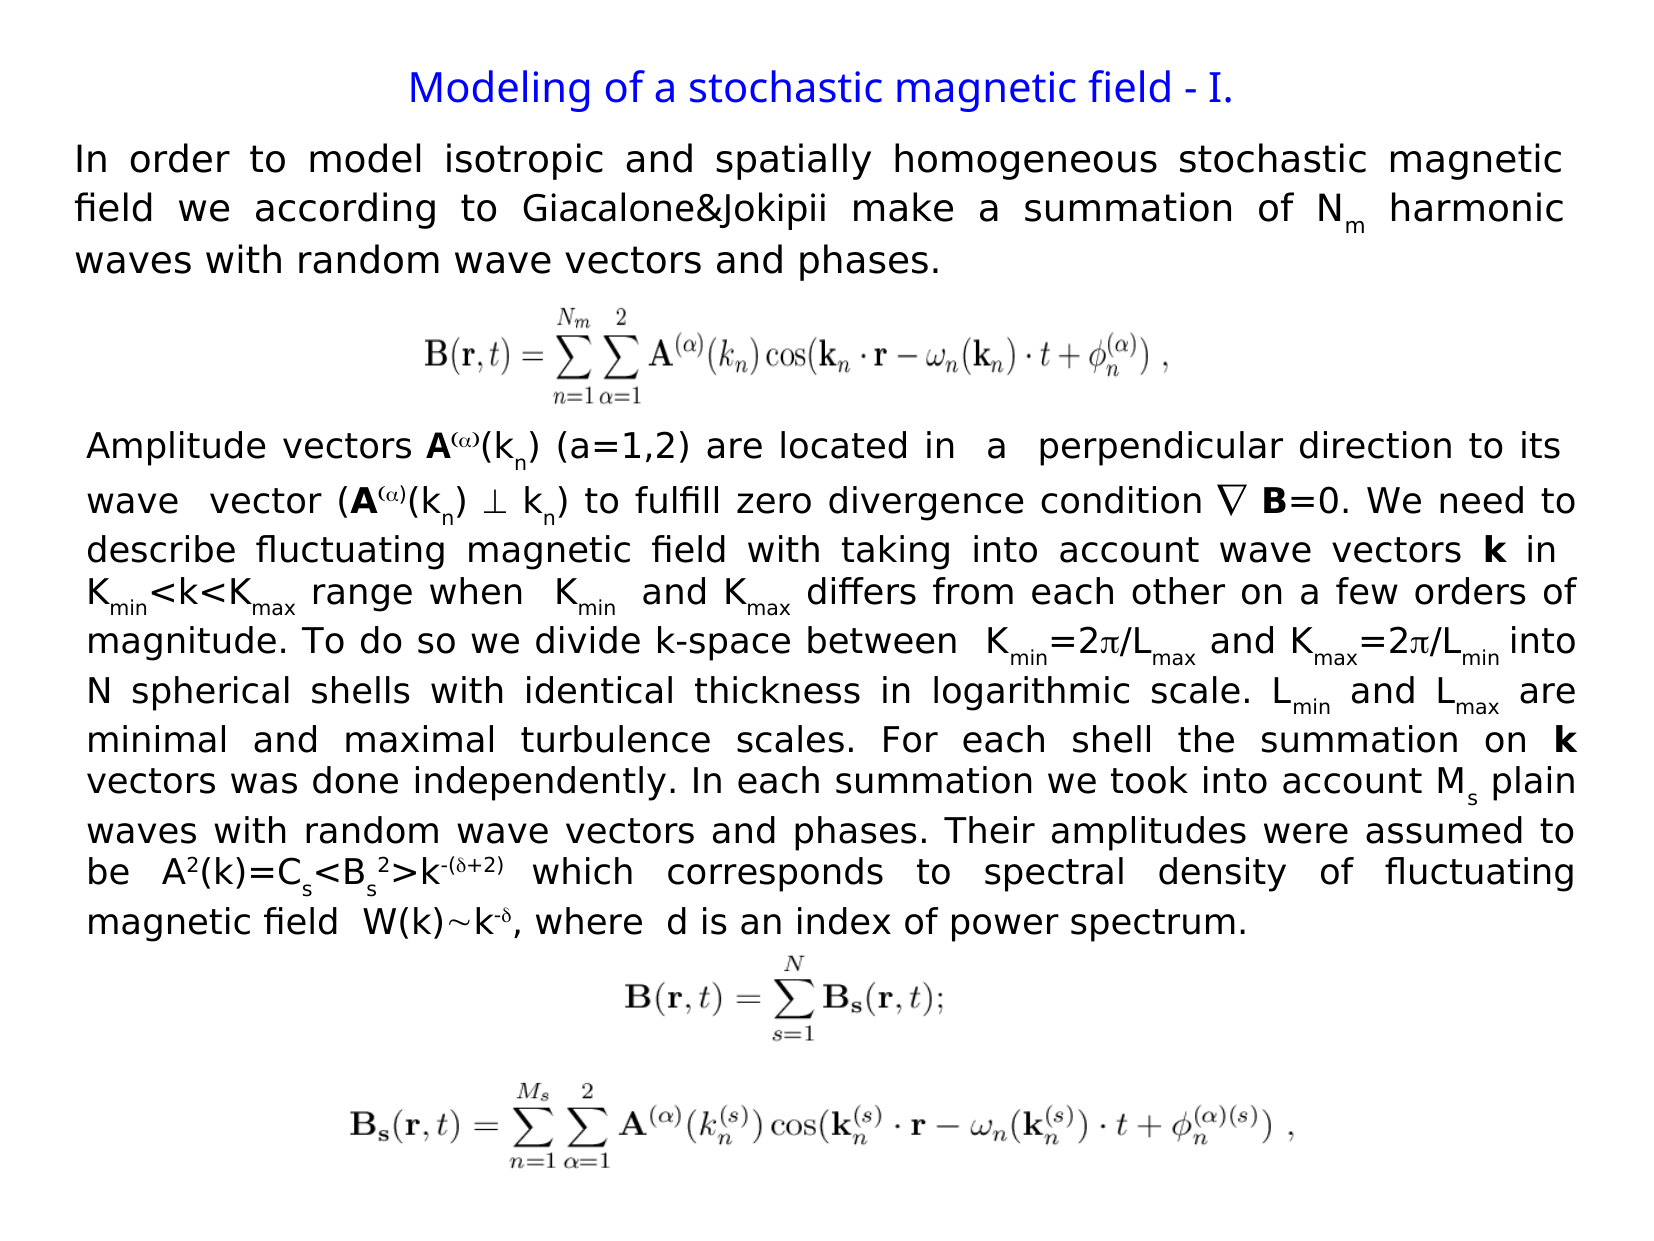

# Modeling of a stochastic magnetic field - I.
In order to model isotropic and spatially homogeneous stochastic magnetic field we according to Giacalone&Jokipii make a summation of Nm harmonic waves with random wave vectors and phases.
Amplitude vectors A(a)(kn) (a=1,2) are located in a perpendicular direction to its wave vector (A(a)(kn)  kn) to fulfill zero divergence condition  B=0. We need to describe fluctuating magnetic field with taking into account wave vectors k in Kmin<k<Kmax range when Kmin and Kmax differs from each other on a few orders of magnitude. To do so we divide k-space between Kmin=2/Lmax and Kmax=2/Lmin into N spherical shells with identical thickness in logarithmic scale. Lmin and Lmax are minimal and maximal turbulence scales. For each shell the summation on k vectors was done independently. In each summation we took into account Ms plain waves with random wave vectors and phases. Their amplitudes were assumed to be A2(k)=Cs<Bs2>k-(d+2) which corresponds to spectral density of fluctuating magnetic field W(k)k-d, where d is an index of power spectrum.